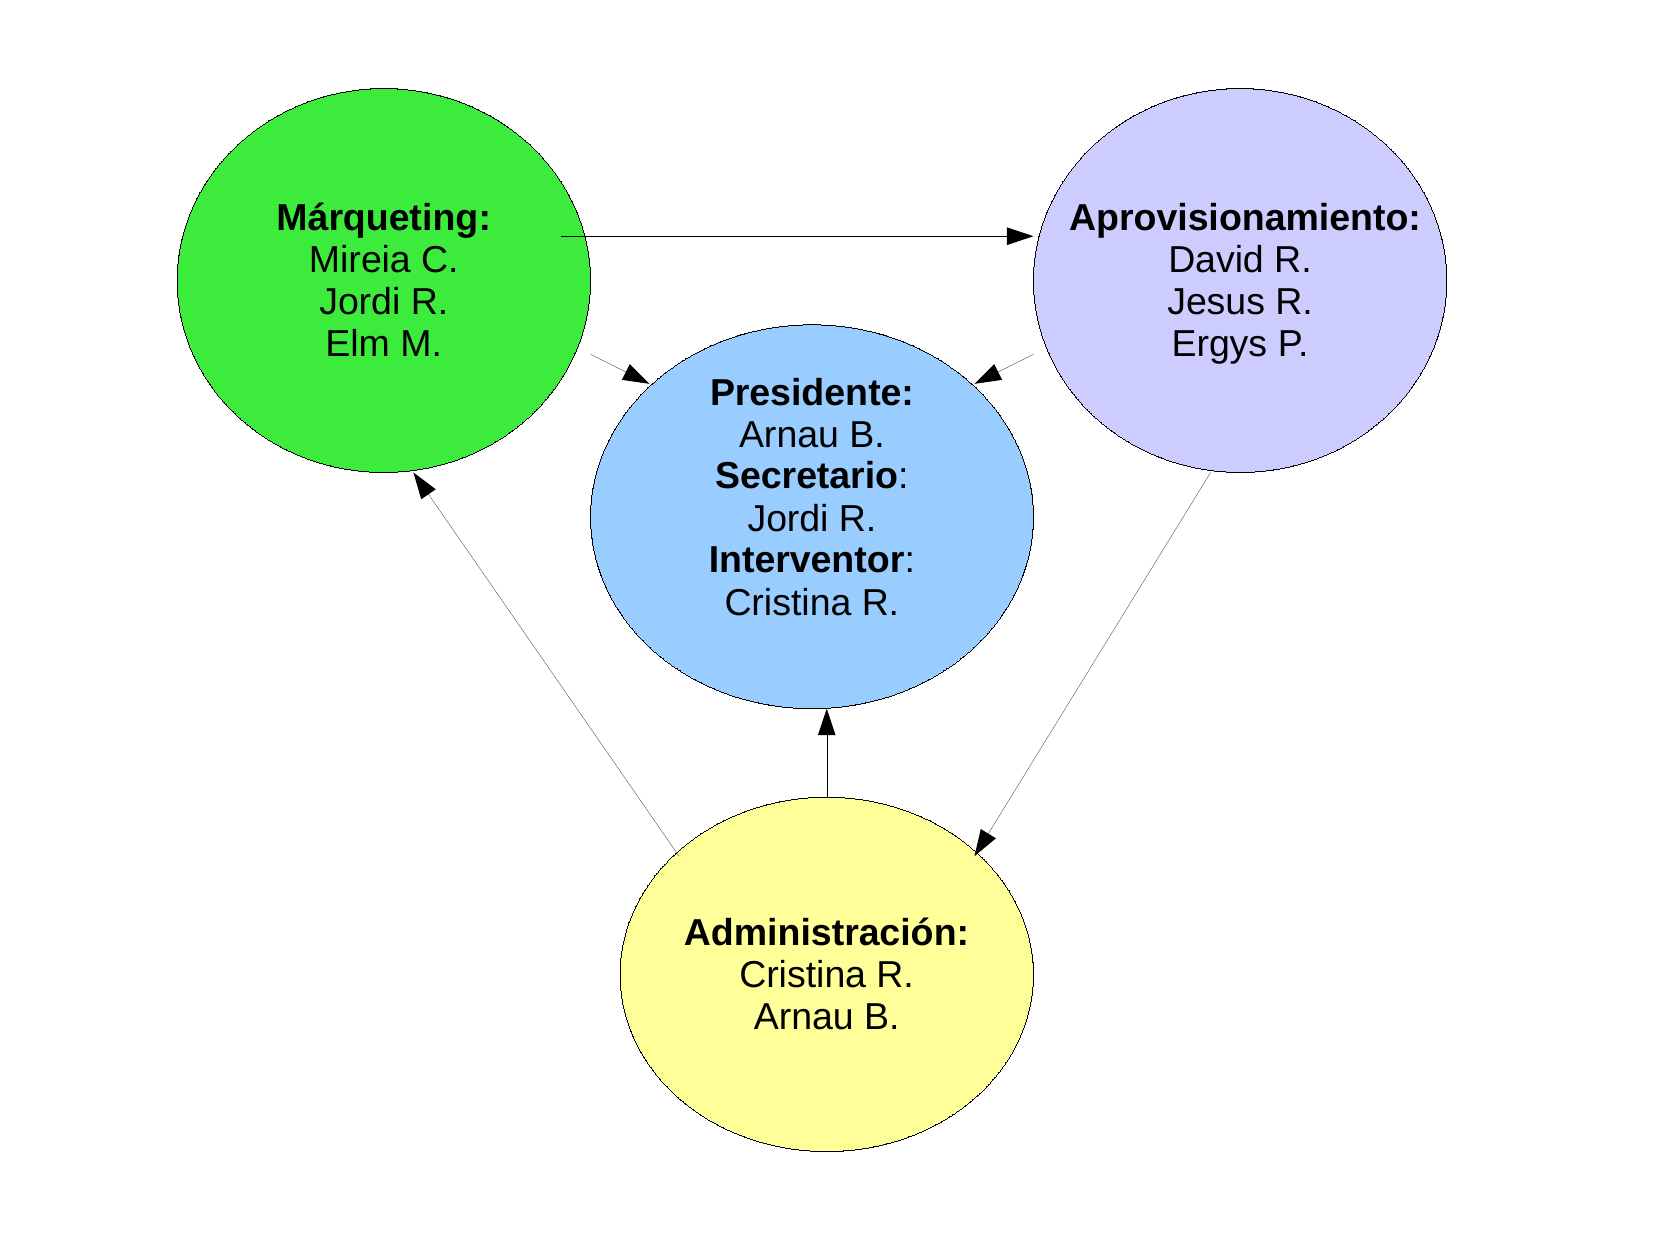

Márqueting:
Mireia C.
Jordi R.
Elm M.
 Aprovisionamiento:
David R.
Jesus R.
Ergys P.
Presidente: Arnau B.
Secretario:
Jordi R.
Interventor:
Cristina R.
Administración:
Cristina R.
Arnau B.